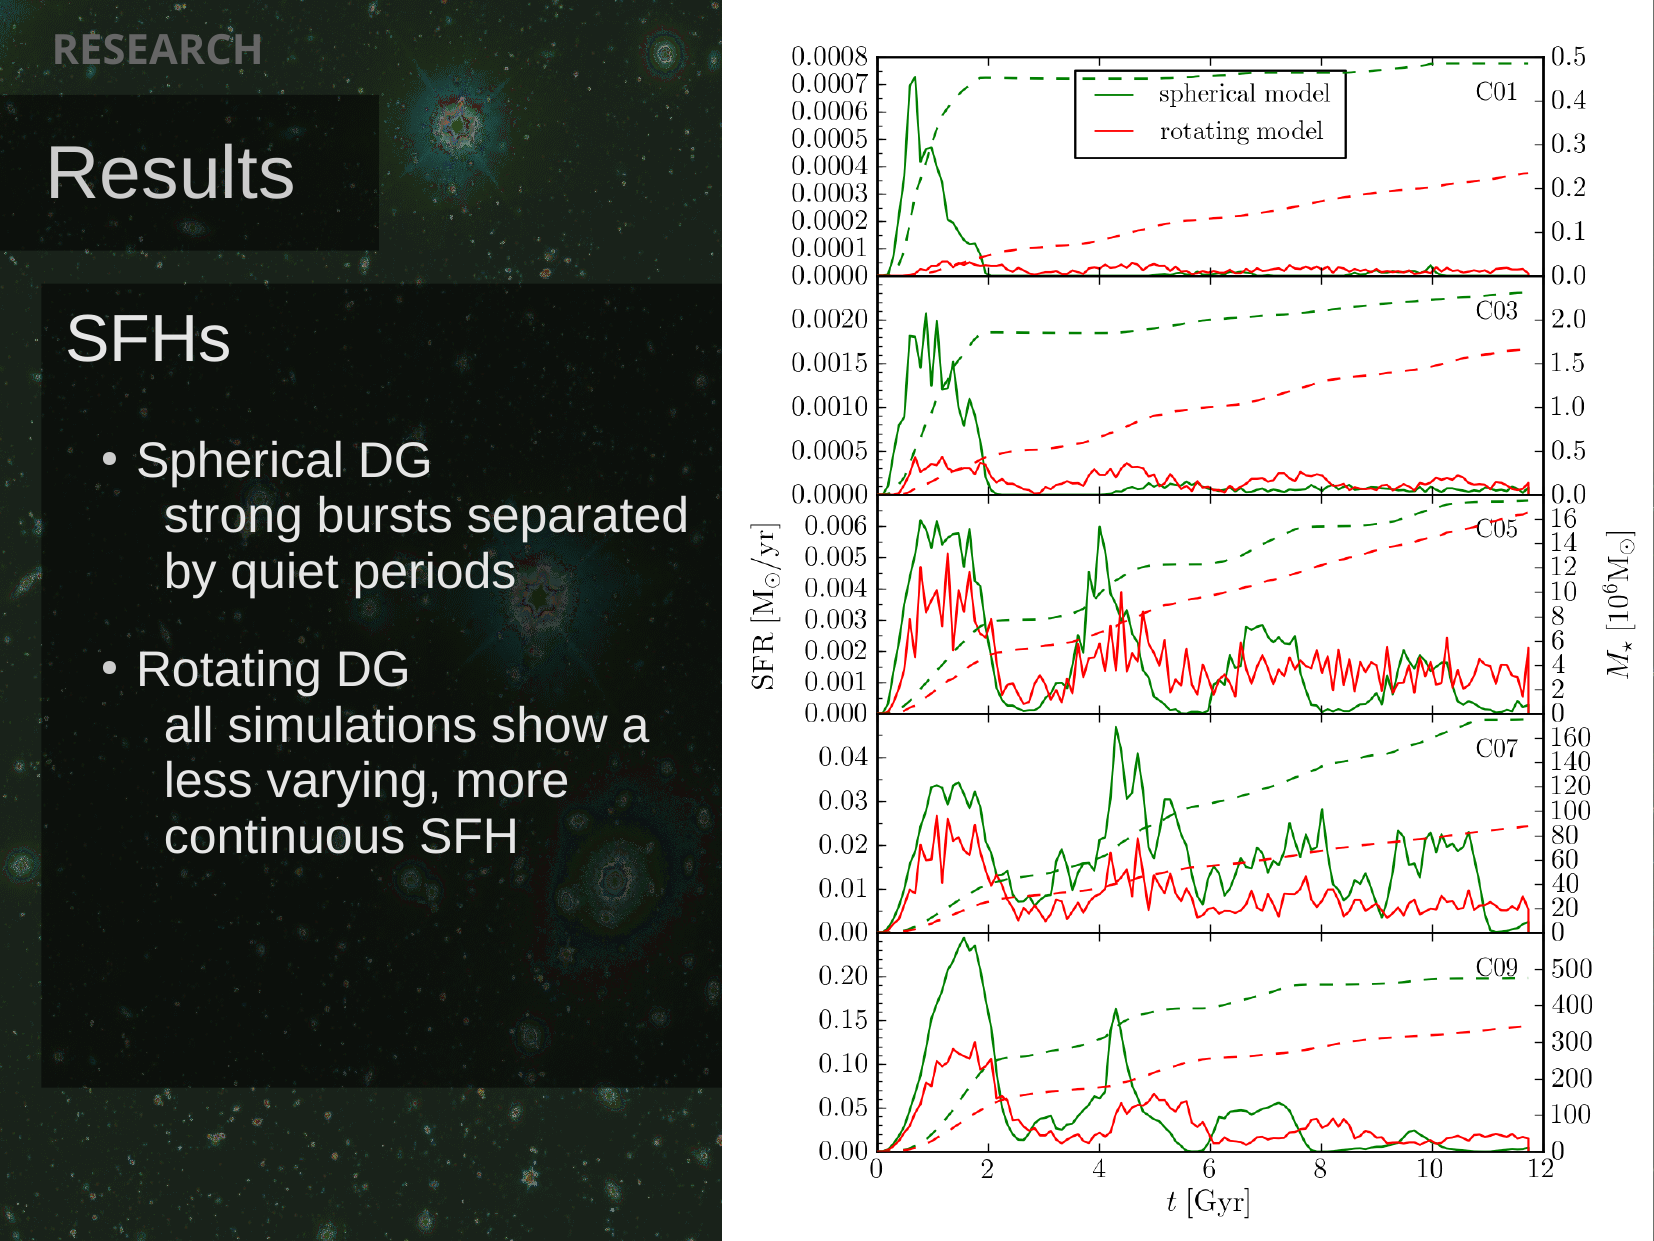

RESEARCH
Results
#
SFHs
Spherical DG
 strong bursts separated
 by quiet periods
Rotating DG
 all simulations show a
 less varying, more
 continuous SFH